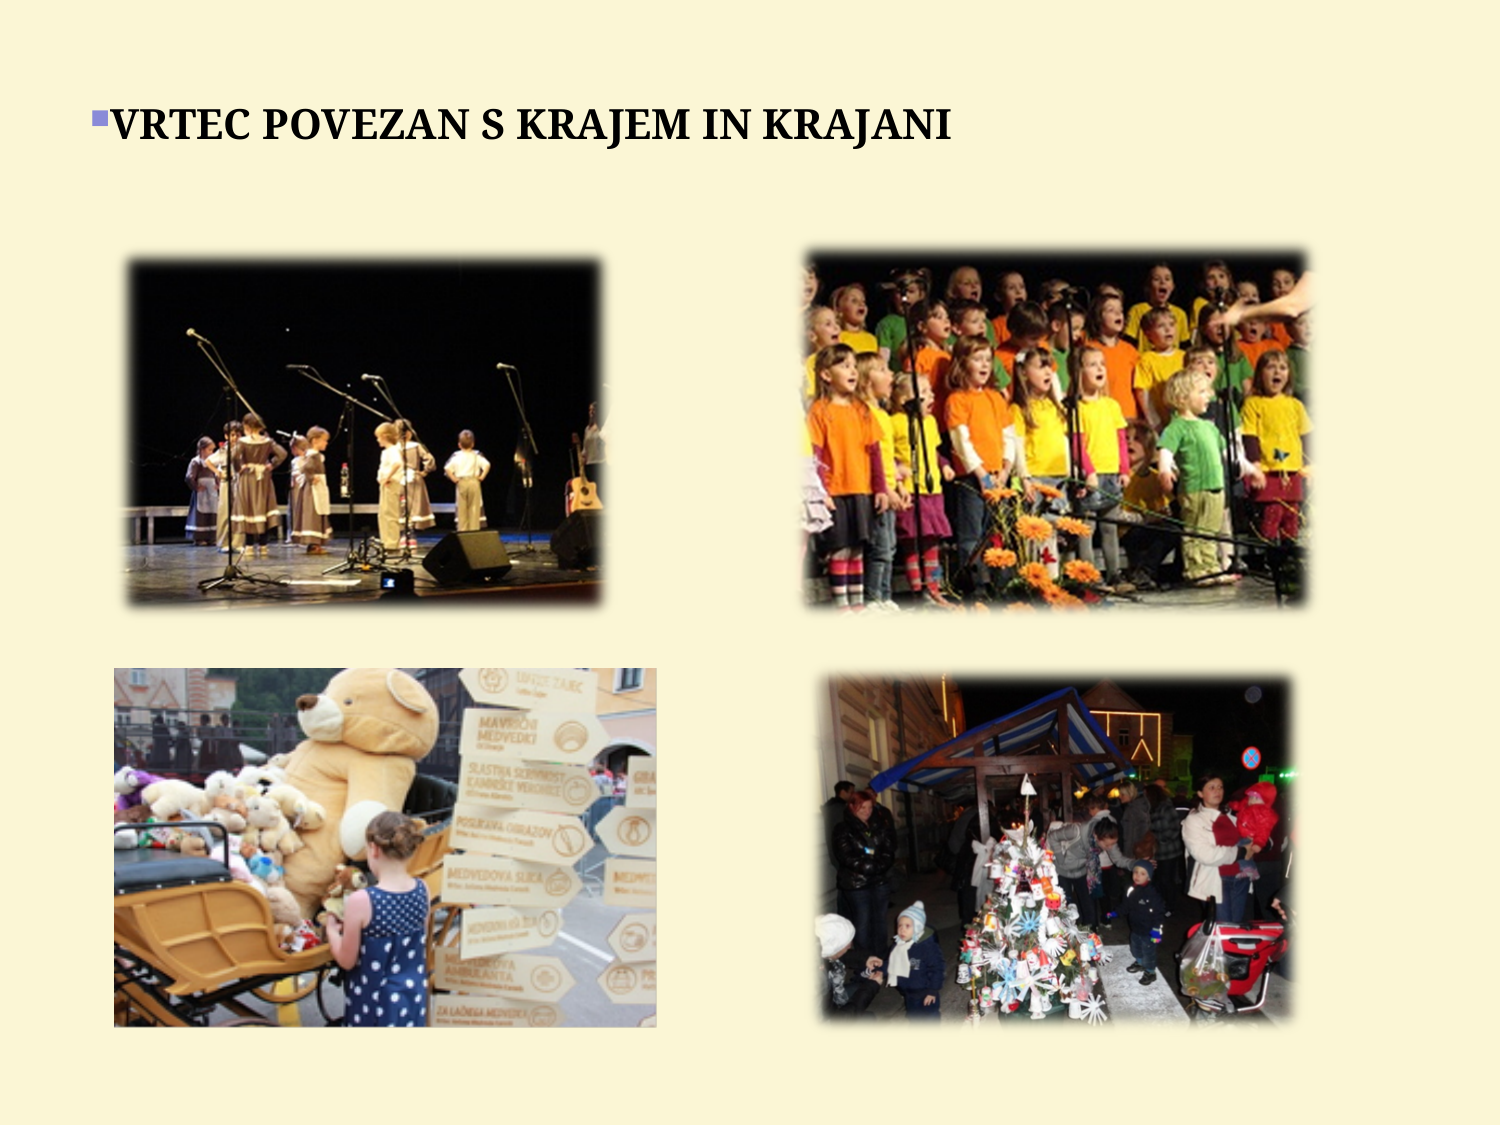

# VRTEC POVEZAN S KRAJEM IN KRAJANI